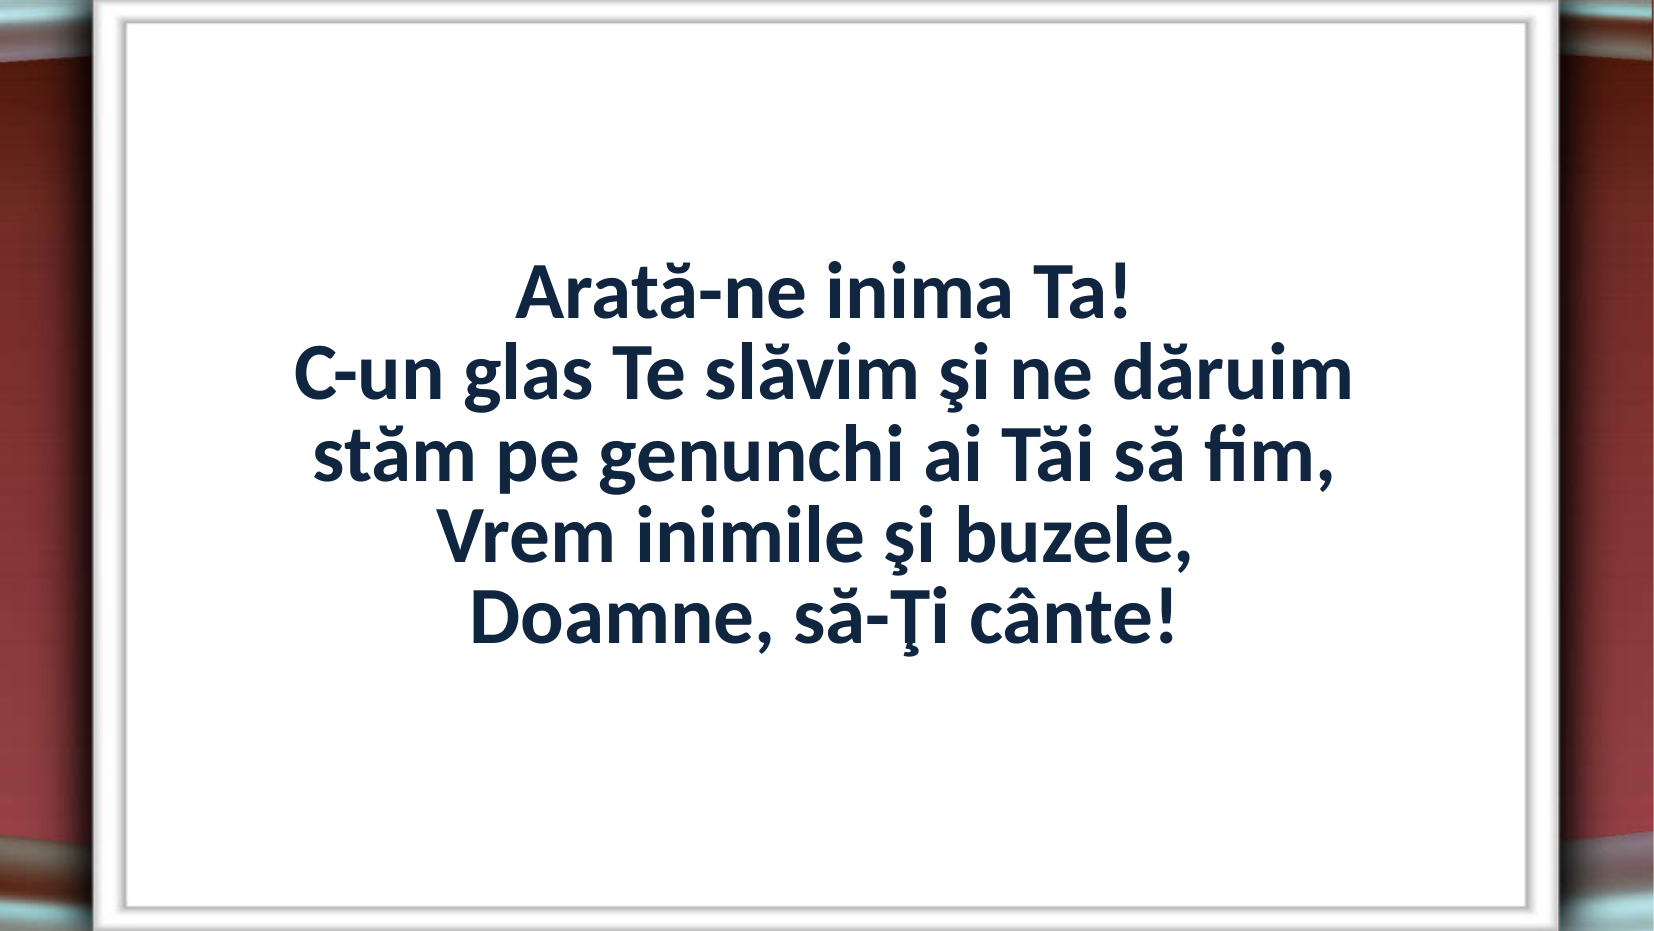

Arată-ne inima Ta!
C-un glas Te slăvim şi ne dăruim
stăm pe genunchi ai Tăi să fim,
Vrem inimile şi buzele,
Doamne, să-Ţi cânte!